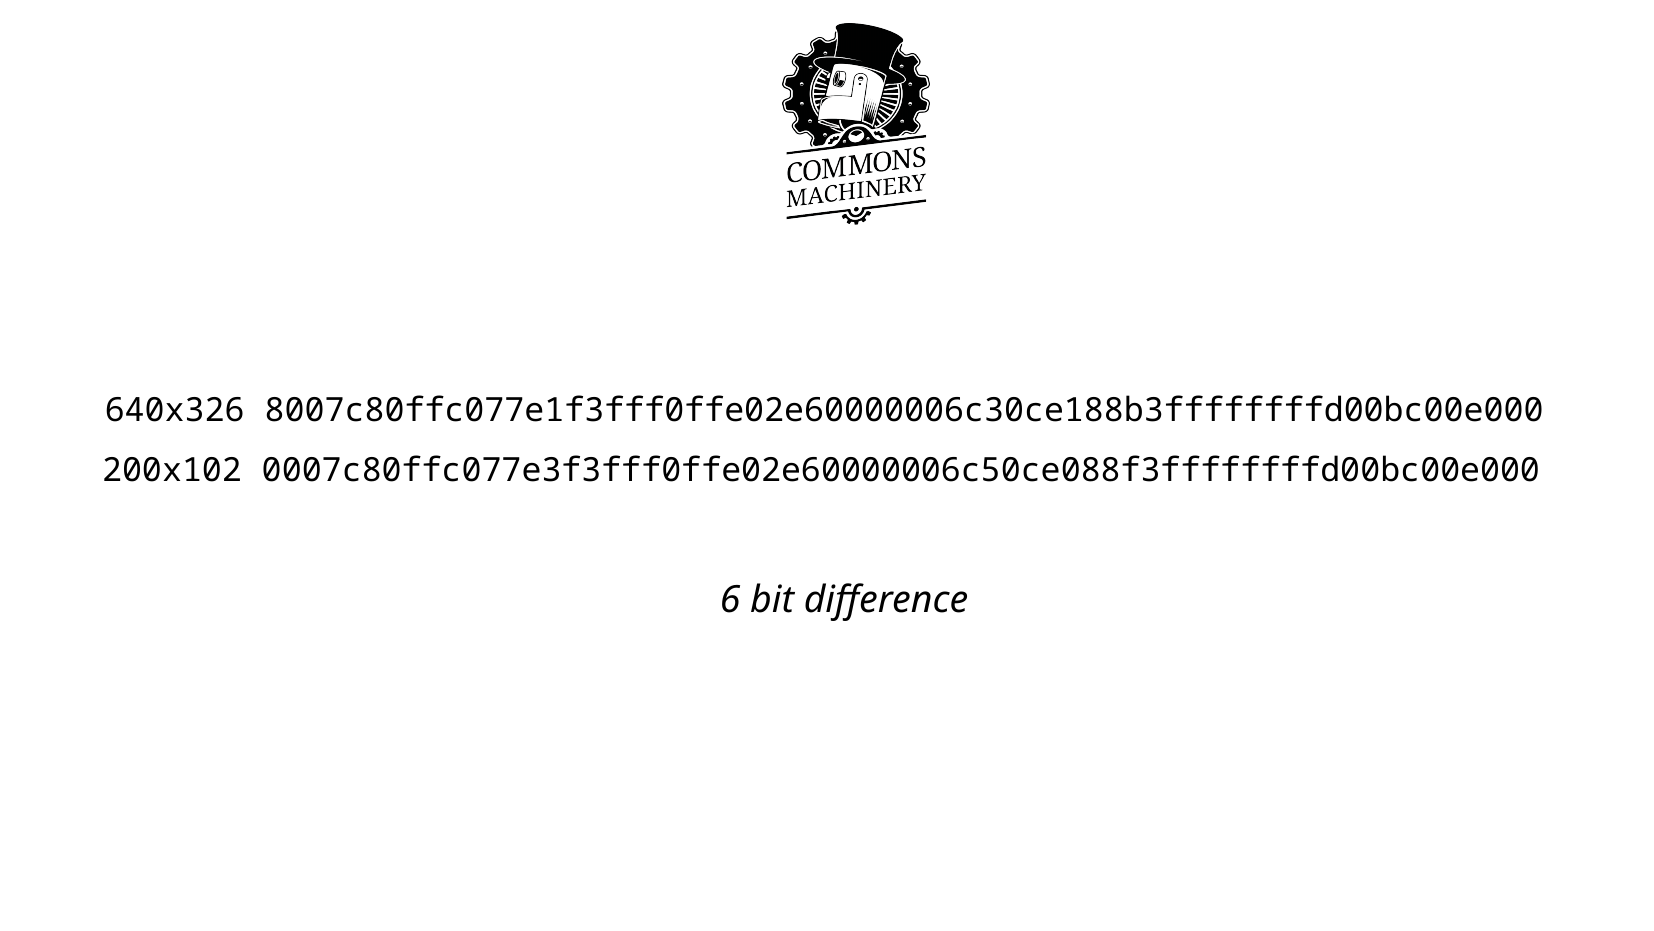

#
640x326 8007c80ffc077e1f3fff0ffe02e60000006c30ce188b3ffffffffd00bc00e000
200x102 0007c80ffc077e3f3fff0ffe02e60000006c50ce088f3ffffffffd00bc00e000
6 bit difference